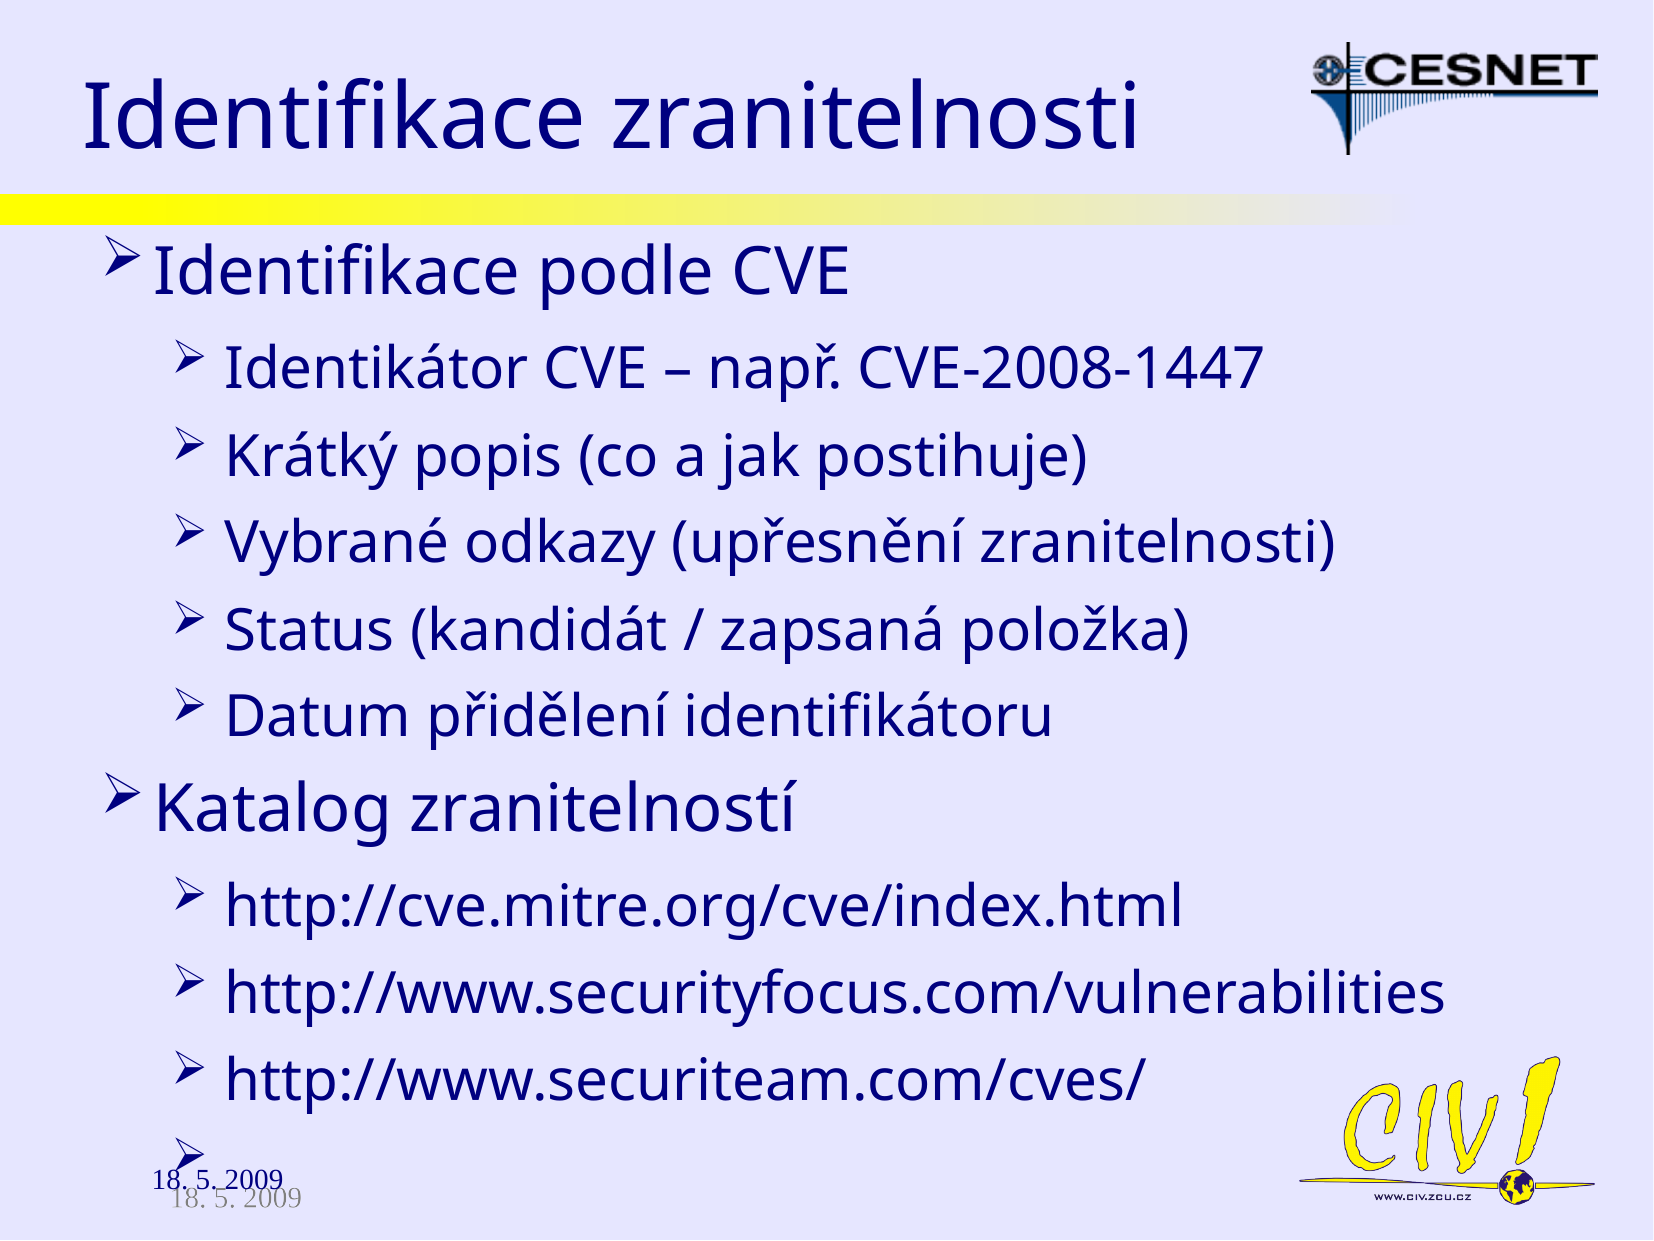

# Identifikace zranitelnosti
Identifikace podle CVE
Identikátor CVE – např. CVE-2008-1447
Krátký popis (co a jak postihuje)
Vybrané odkazy (upřesnění zranitelnosti)
Status (kandidát / zapsaná položka)
Datum přidělení identifikátoru
Katalog zranitelností
http://cve.mitre.org/cve/index.html
http://www.securityfocus.com/vulnerabilities
http://www.securiteam.com/cves/
18. 5. 2009